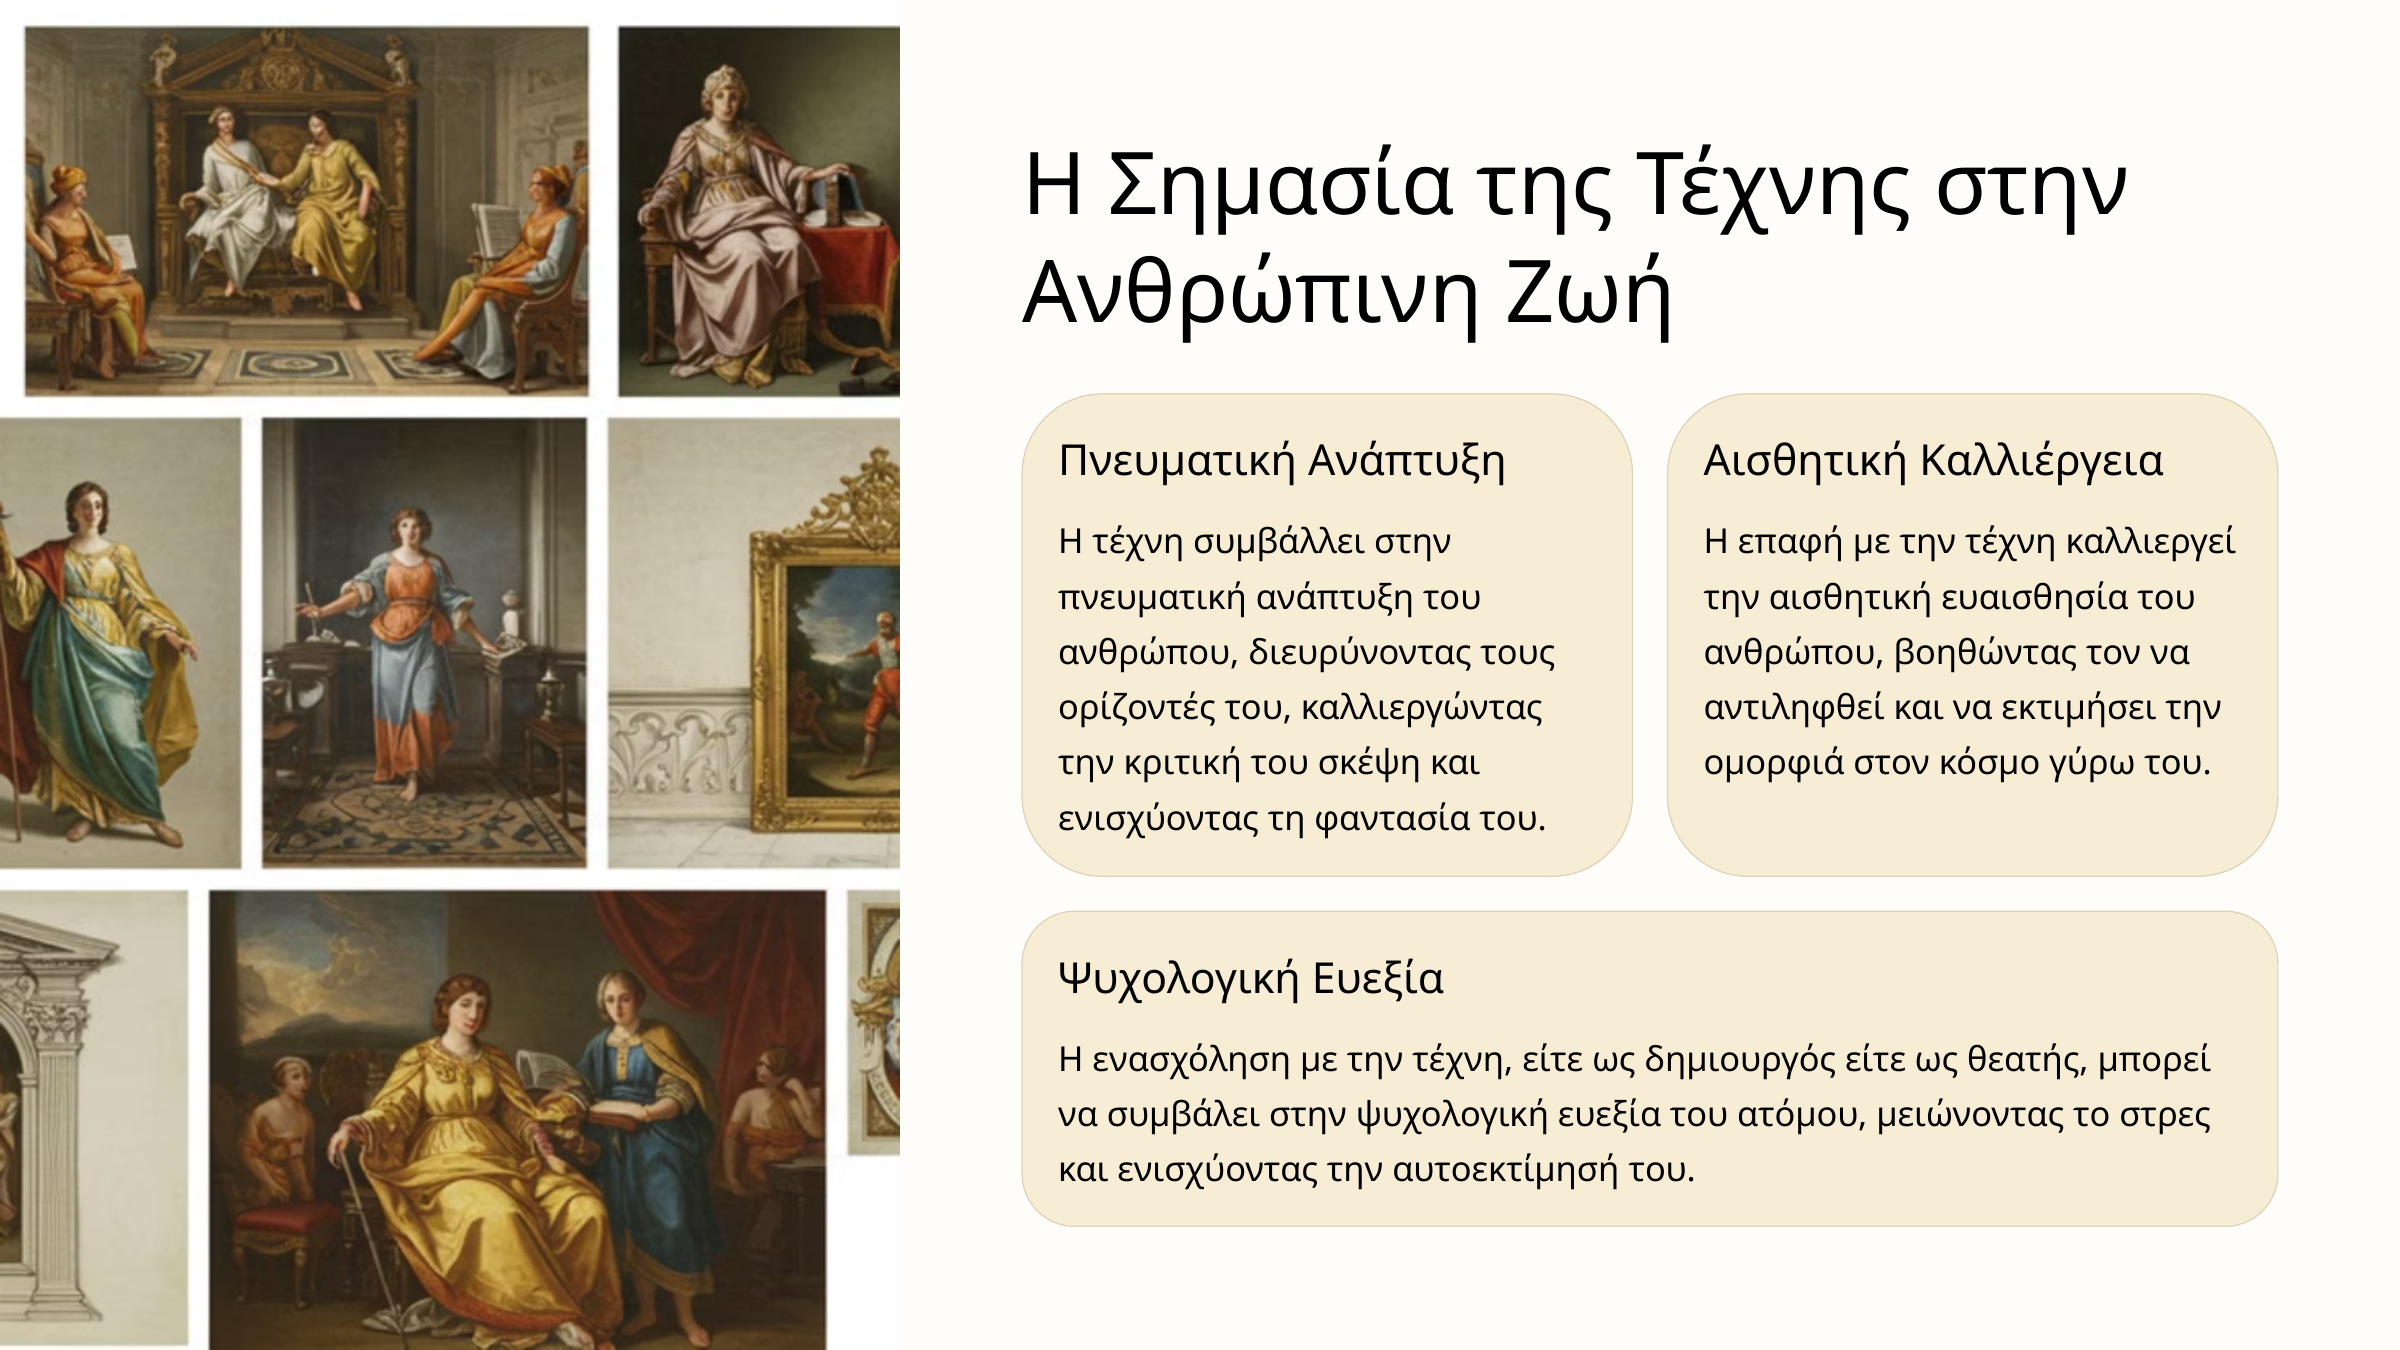

Η Σημασία της Τέχνης στην Ανθρώπινη Ζωή
Πνευματική Ανάπτυξη
Αισθητική Καλλιέργεια
Η τέχνη συμβάλλει στην πνευματική ανάπτυξη του ανθρώπου, διευρύνοντας τους ορίζοντές του, καλλιεργώντας την κριτική του σκέψη και ενισχύοντας τη φαντασία του.
Η επαφή με την τέχνη καλλιεργεί την αισθητική ευαισθησία του ανθρώπου, βοηθώντας τον να αντιληφθεί και να εκτιμήσει την ομορφιά στον κόσμο γύρω του.
Ψυχολογική Ευεξία
Η ενασχόληση με την τέχνη, είτε ως δημιουργός είτε ως θεατής, μπορεί να συμβάλει στην ψυχολογική ευεξία του ατόμου, μειώνοντας το στρες και ενισχύοντας την αυτοεκτίμησή του.